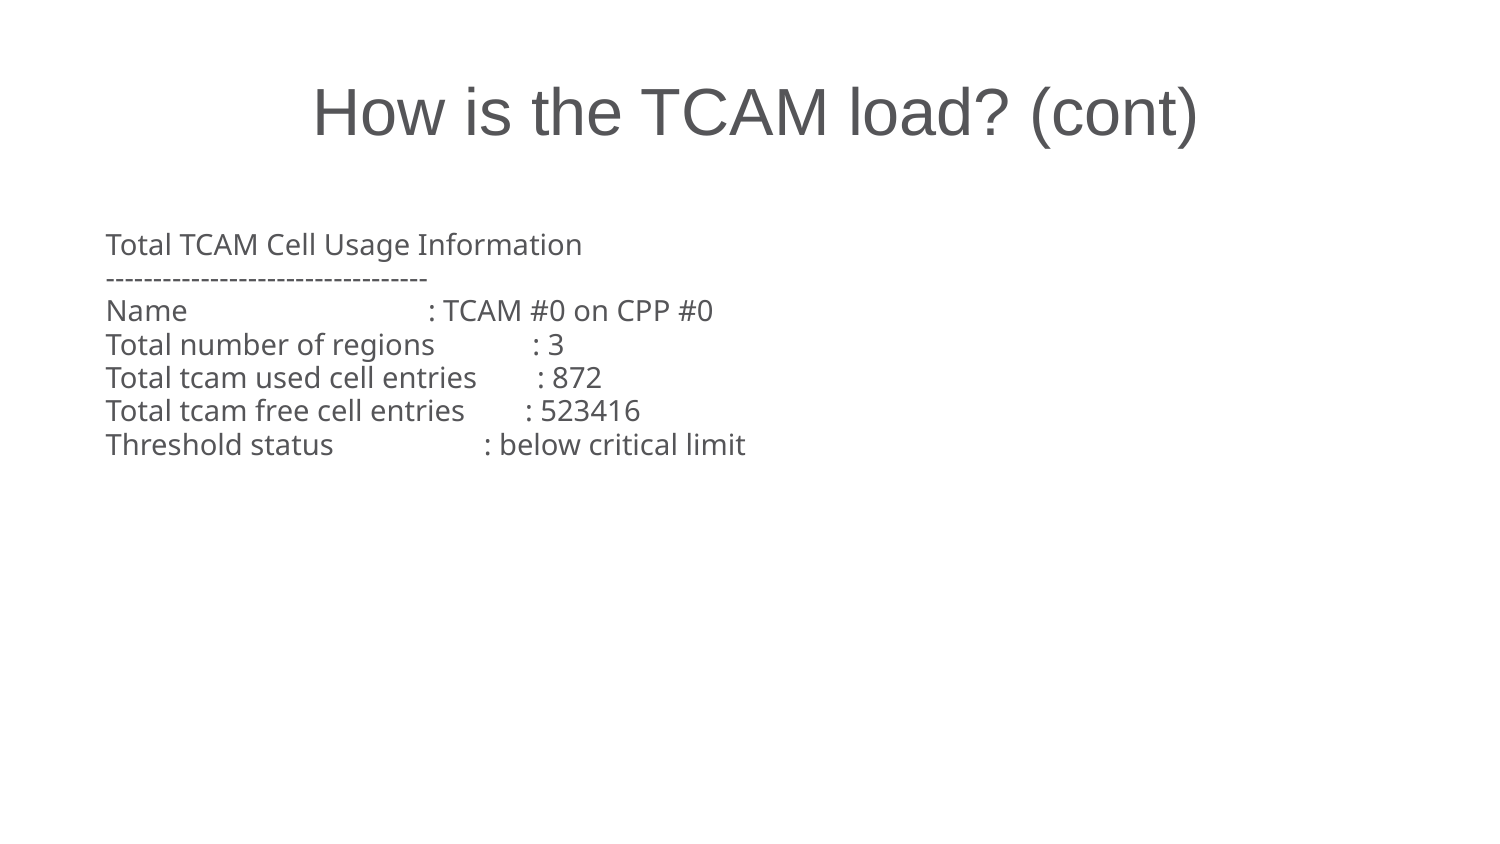

How is the TCAM load? (cont)
# Total TCAM Cell Usage Information ---------------------------------- Name : TCAM #0 on CPP #0 Total number of regions : 3 Total tcam used cell entries : 872 Total tcam free cell entries : 523416 Threshold status : below critical limit